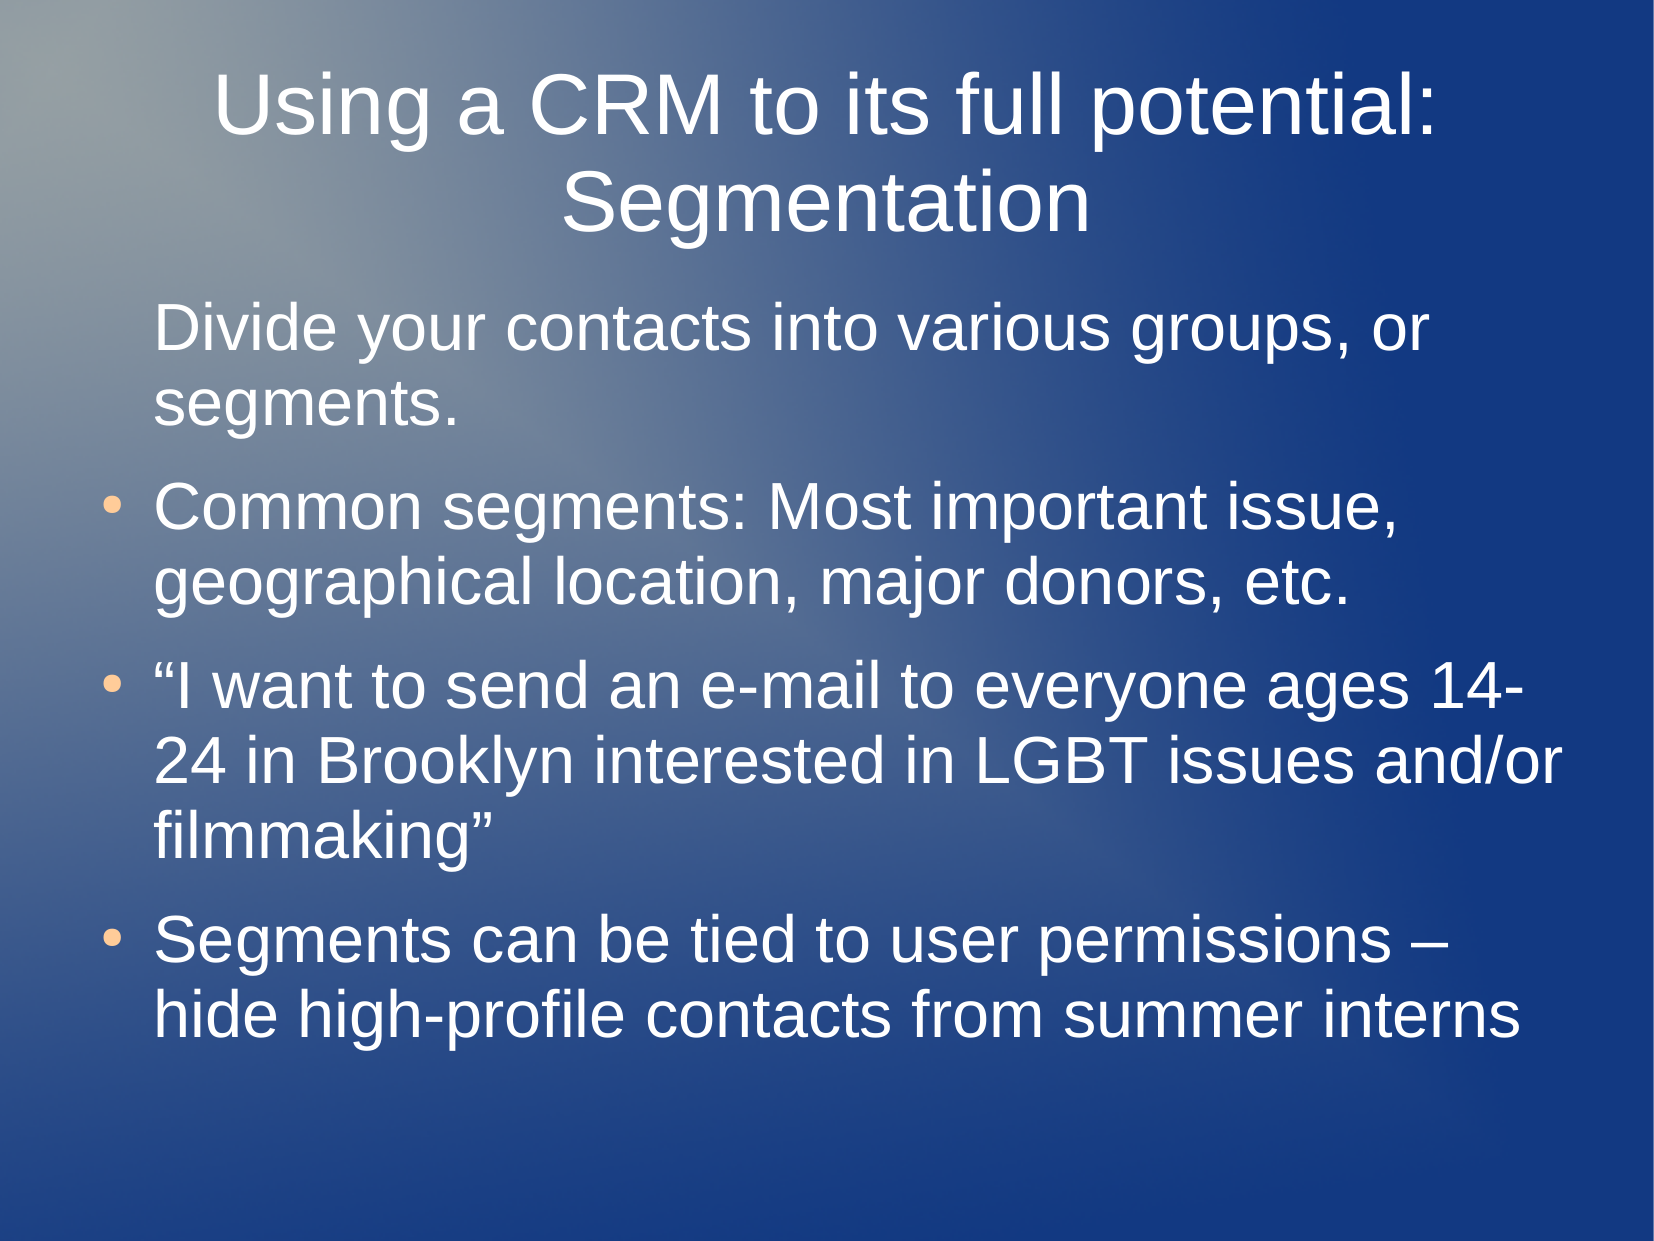

# Using a CRM to its full potential: Segmentation
Divide your contacts into various groups, or segments.
Common segments: Most important issue, geographical location, major donors, etc.
“I want to send an e-mail to everyone ages 14-24 in Brooklyn interested in LGBT issues and/or filmmaking”
Segments can be tied to user permissions – hide high-profile contacts from summer interns